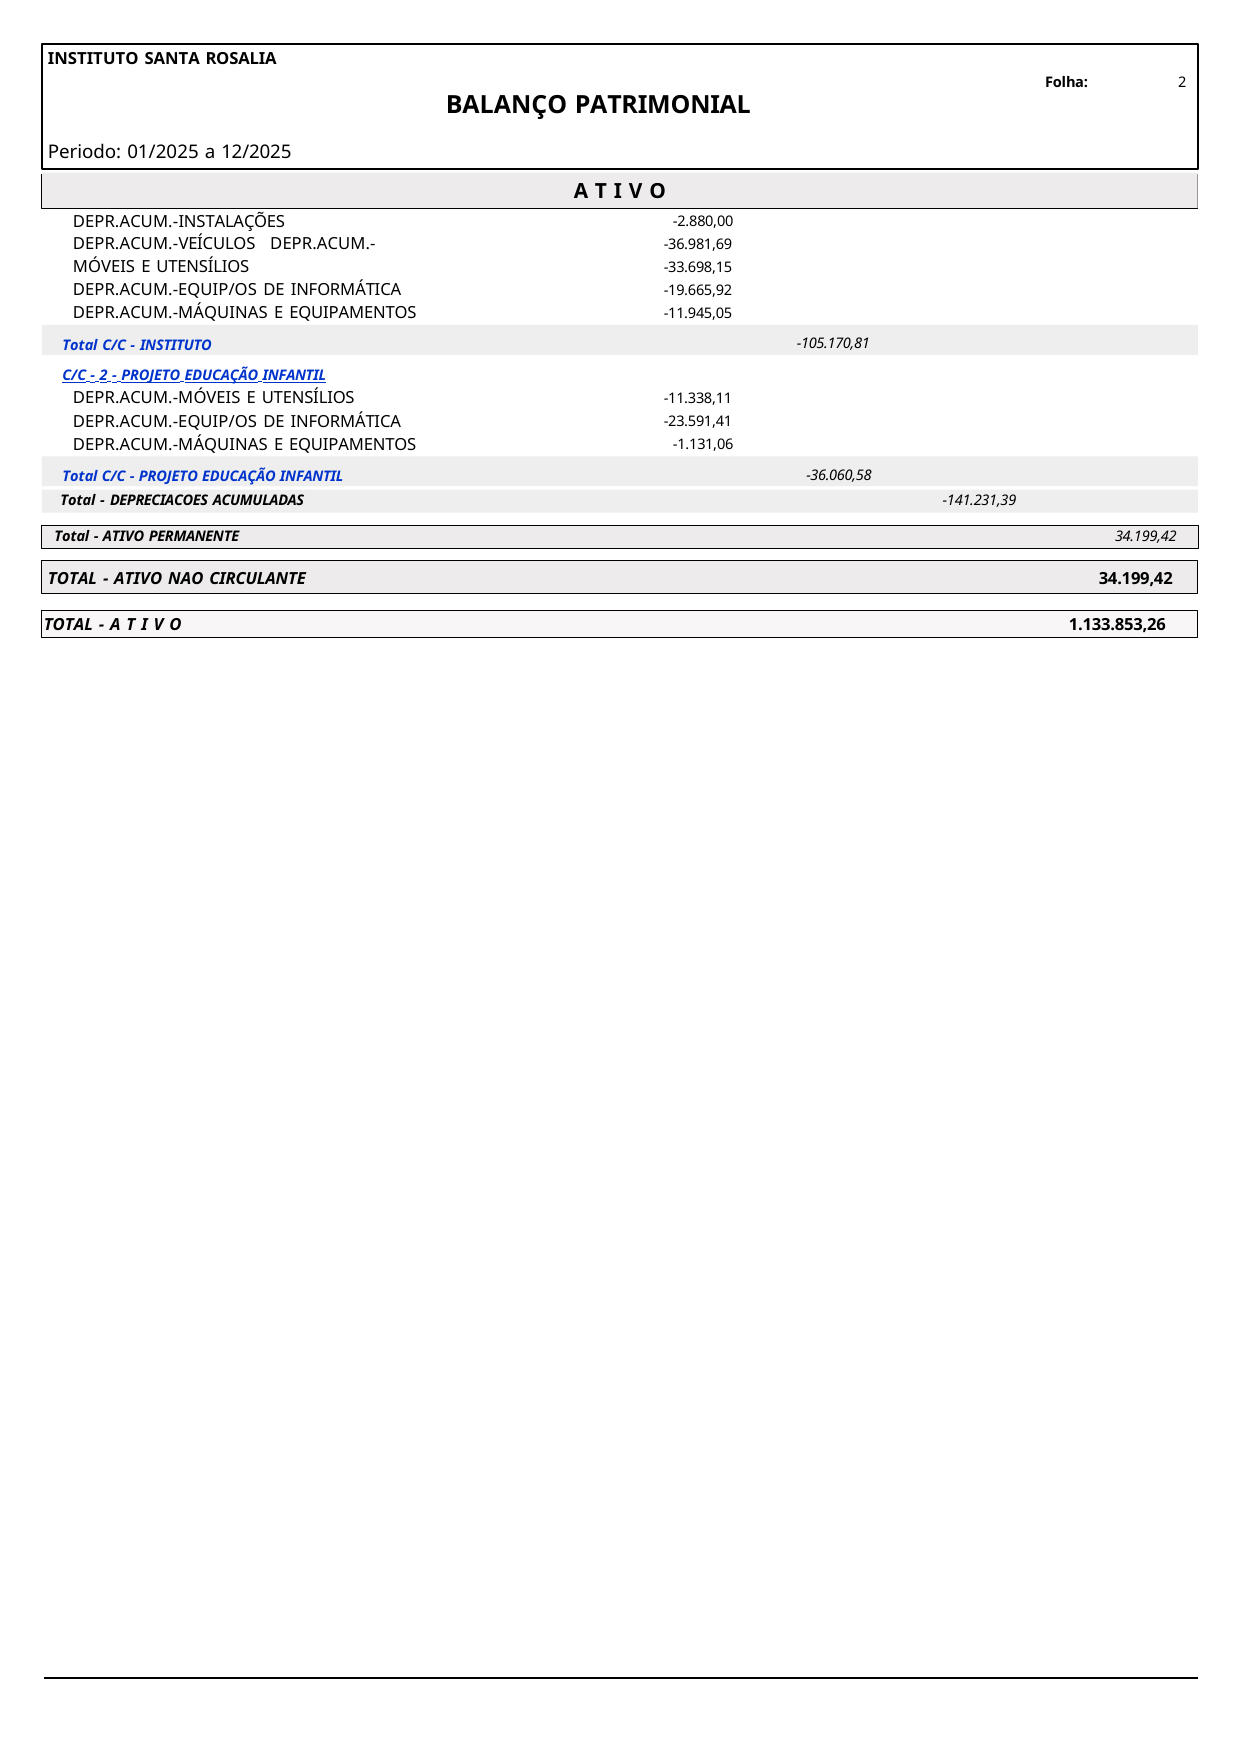

INSTITUTO SANTA ROSALIA
Folha:
2
BALANÇO PATRIMONIAL
Periodo: 01/2025 a 12/2025
A T I V O
-2.880,00
-36.981,69
-33.698,15
-19.665,92
-11.945,05
DEPR.ACUM.-INSTALAÇÕES DEPR.ACUM.-VEÍCULOS DEPR.ACUM.-MÓVEIS E UTENSÍLIOS
DEPR.ACUM.-EQUIP/OS DE INFORMÁTICA DEPR.ACUM.-MÁQUINAS E EQUIPAMENTOS
Total C/C - INSTITUTO	-105.170,81
C/C - 2 - PROJETO EDUCAÇÃO INFANTIL DEPR.ACUM.-MÓVEIS E UTENSÍLIOS DEPR.ACUM.-EQUIP/OS DE INFORMÁTICA DEPR.ACUM.-MÁQUINAS E EQUIPAMENTOS
-11.338,11
-23.591,41
-1.131,06
Total C/C - PROJETO EDUCAÇÃO INFANTIL	-36.060,58
Total - DEPRECIACOES ACUMULADAS	-141.231,39
Total - ATIVO PERMANENTE	34.199,42
TOTAL - ATIVO NAO CIRCULANTE	34.199,42
TOTAL - A T I V O	1.133.853,26